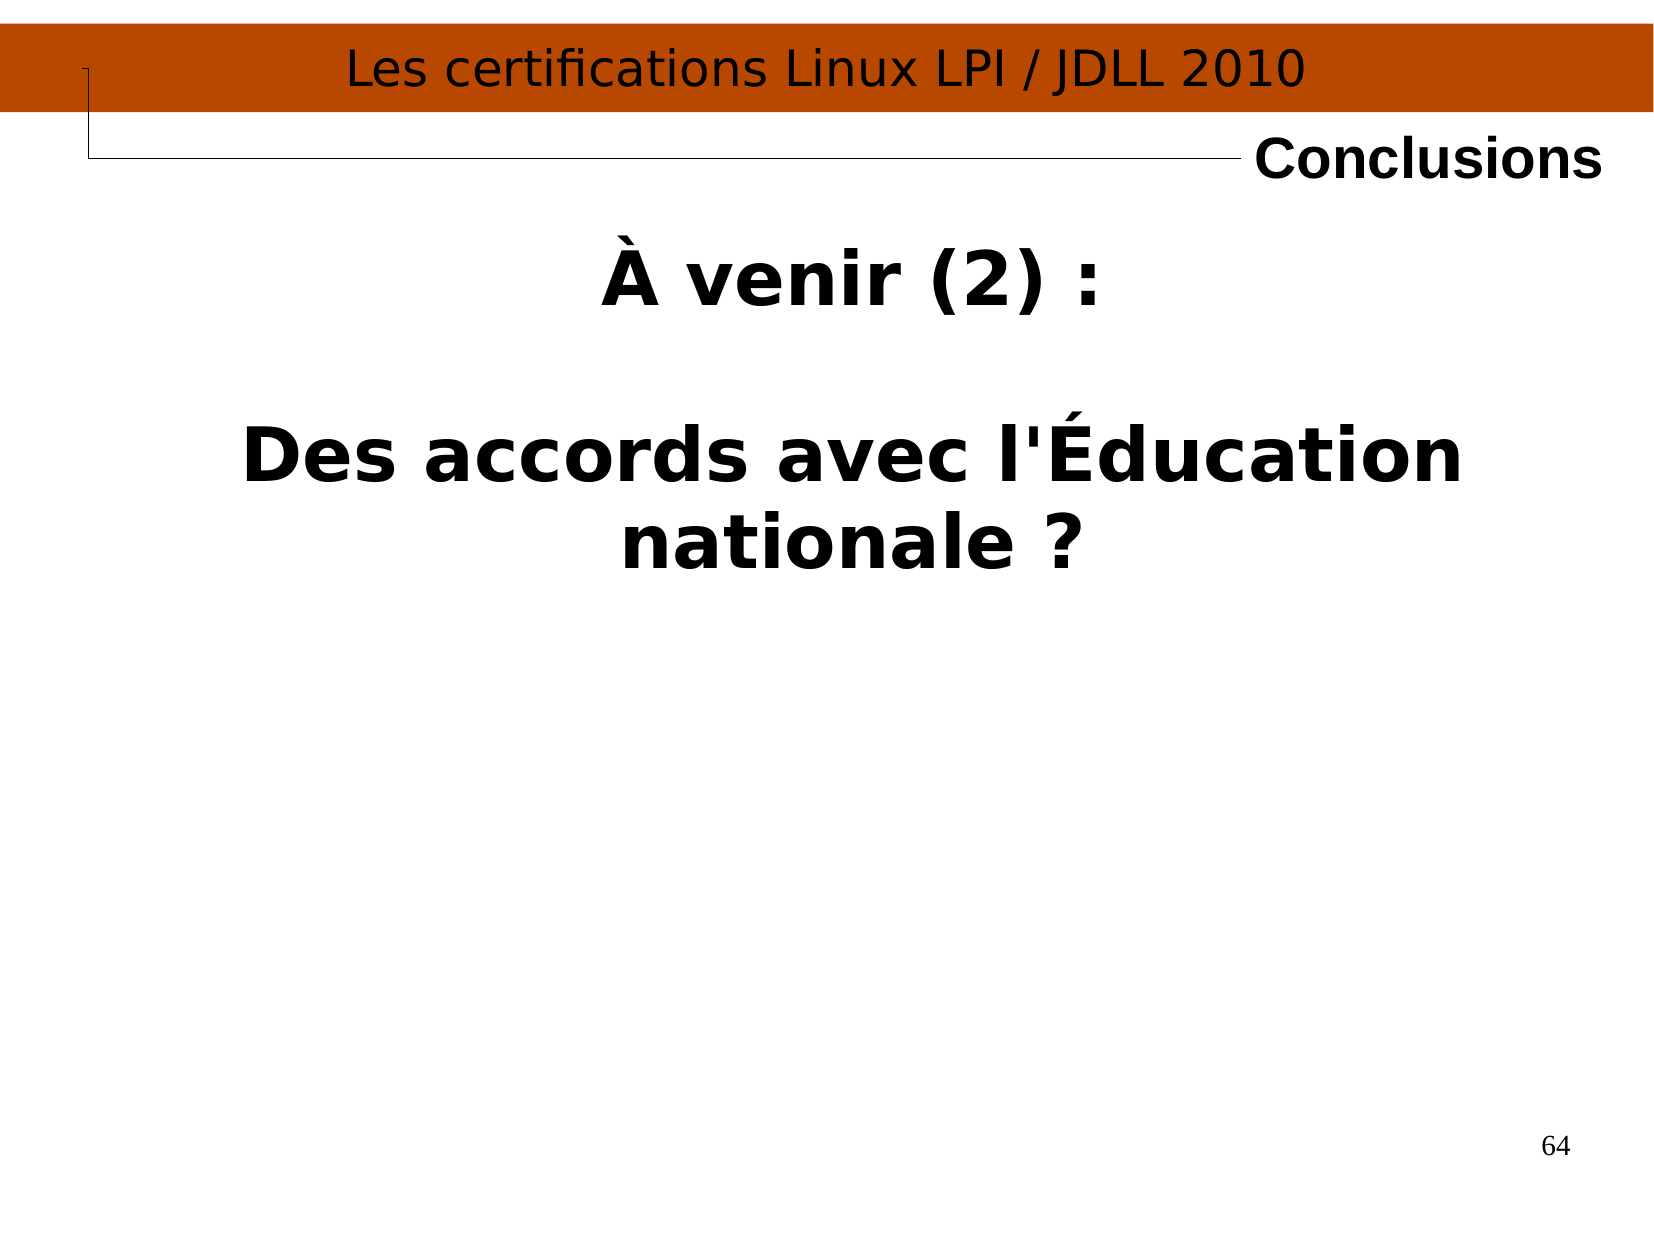

# Les certifications Linux LPI / JDLL 2010
Conclusions
À venir (2) :
Des accords avec l'Éducation nationale ?
64